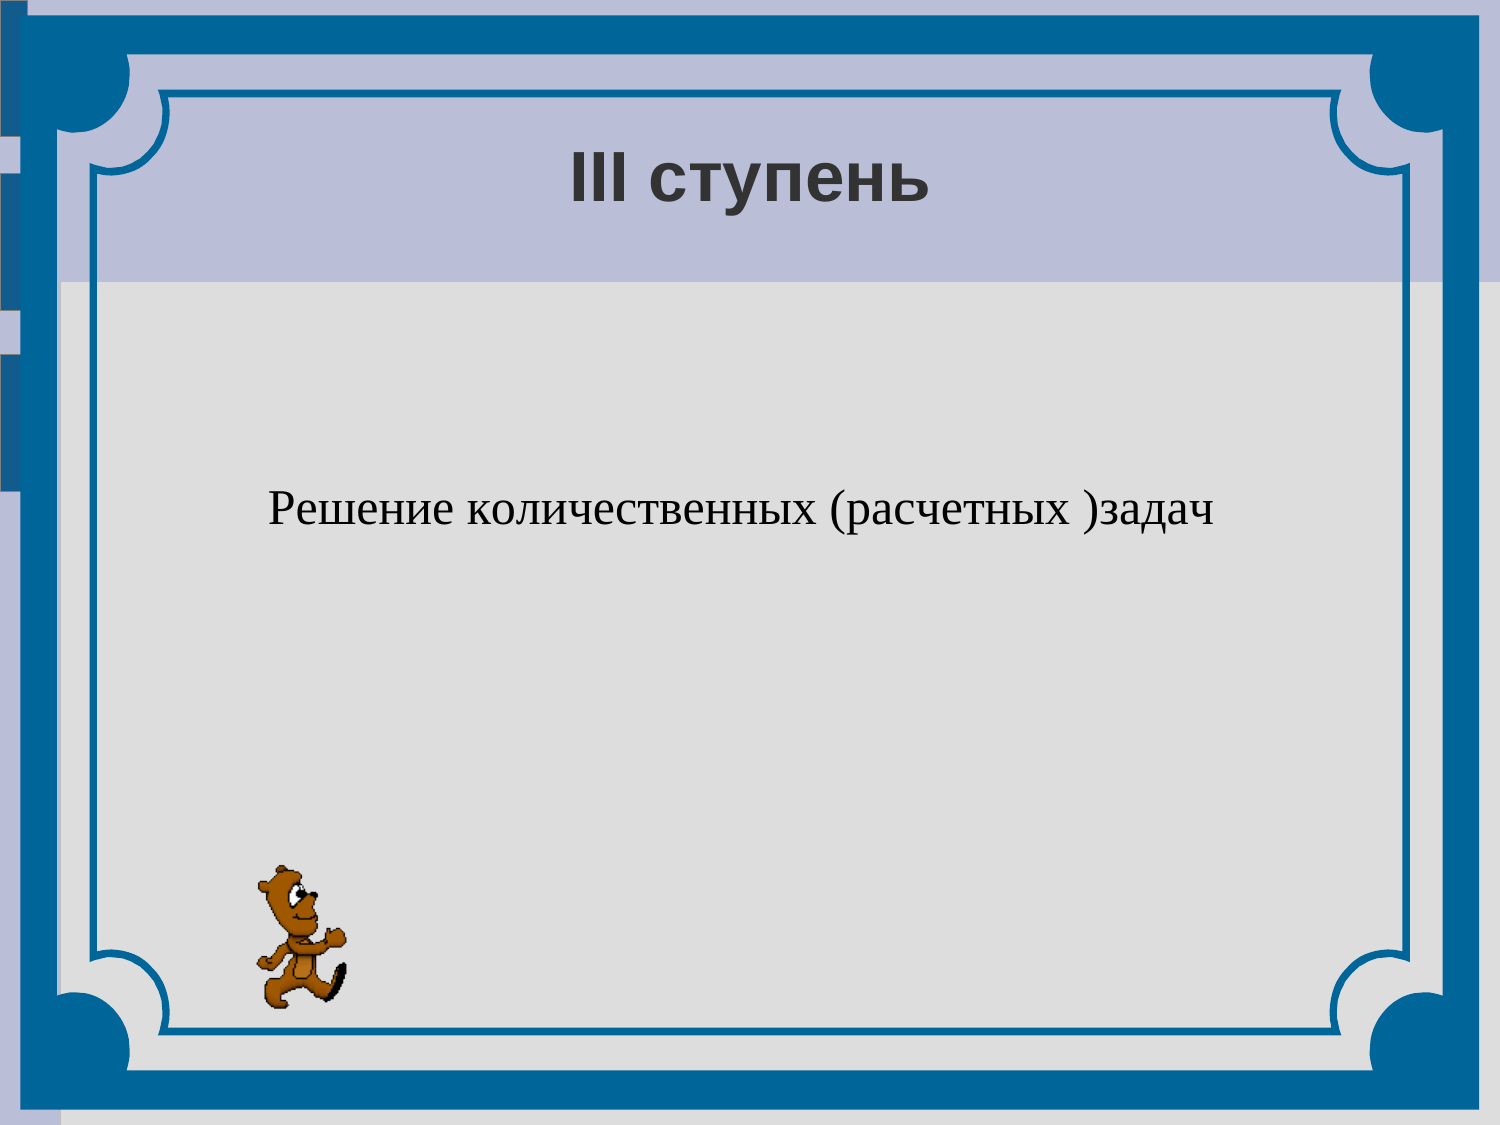

# III ступень
Решение количественных (расчетных )задач